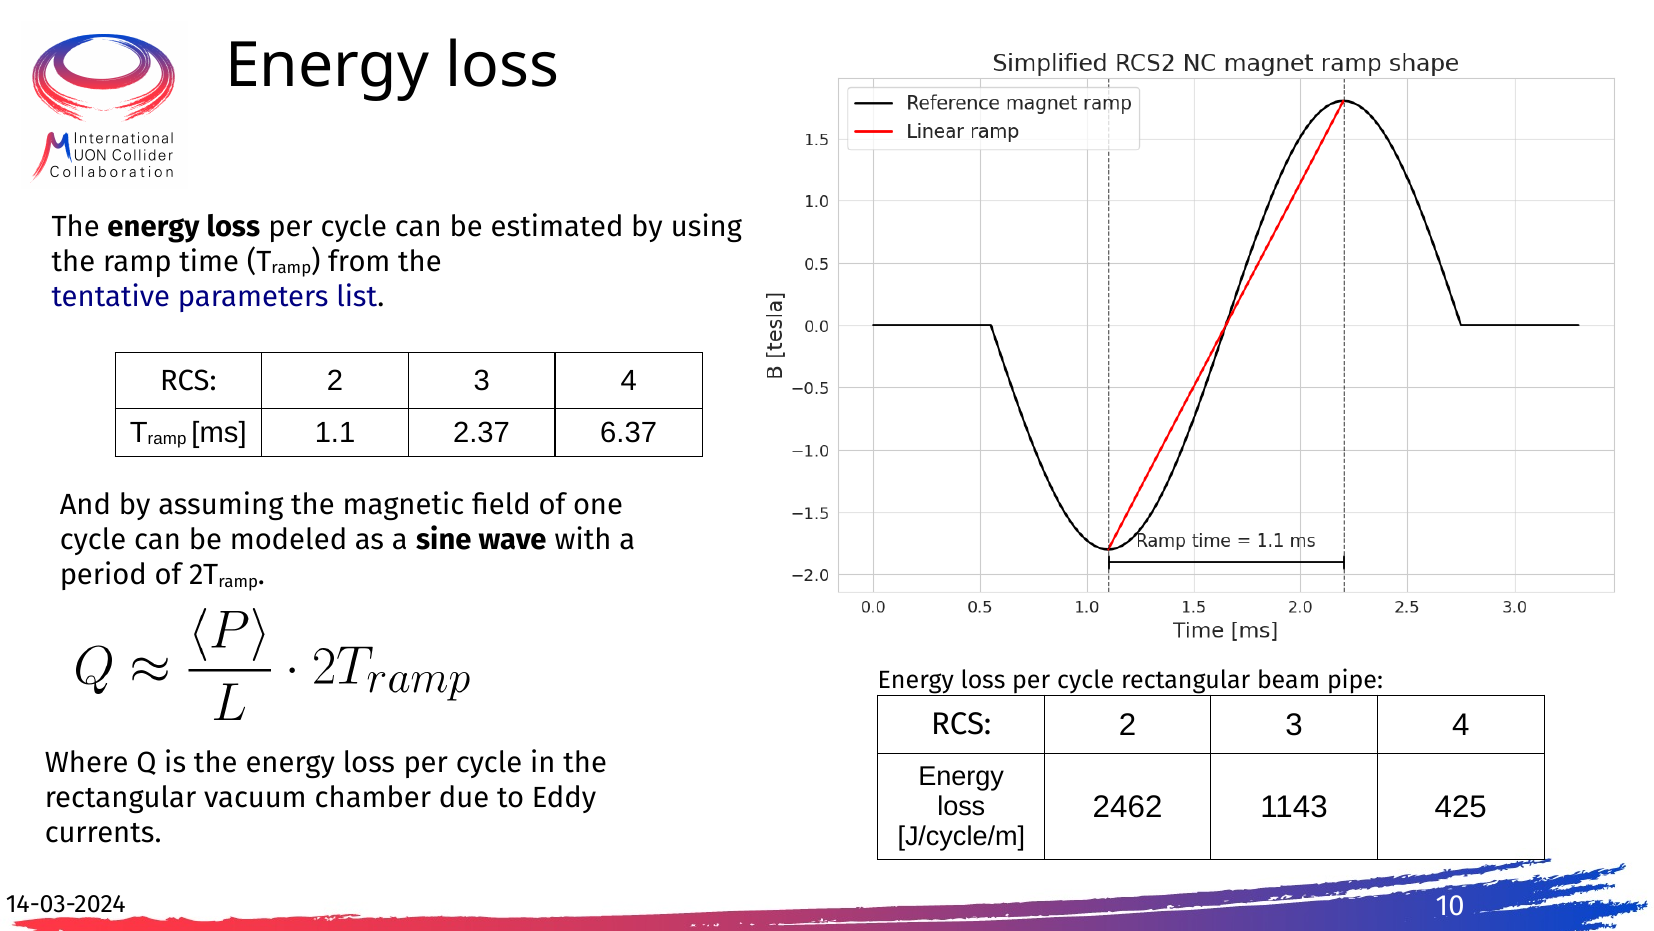

# Energy loss
The energy loss per cycle can be estimated by using the ramp time (Tramp) from the tentative parameters list.
| RCS: | 2 | 3 | 4 |
| --- | --- | --- | --- |
| Tramp [ms] | 1.1 | 2.37 | 6.37 |
And by assuming the magnetic field of one cycle can be modeled as a sine wave with a period of 2Tramp.
Energy loss per cycle rectangular beam pipe:
| RCS: | 2 | 3 | 4 |
| --- | --- | --- | --- |
| Energy loss [J/cycle/m] | 2462 | 1143 | 425 |
Where Q is the energy loss per cycle in the rectangular vacuum chamber due to Eddy currents.
14-03-2024
10